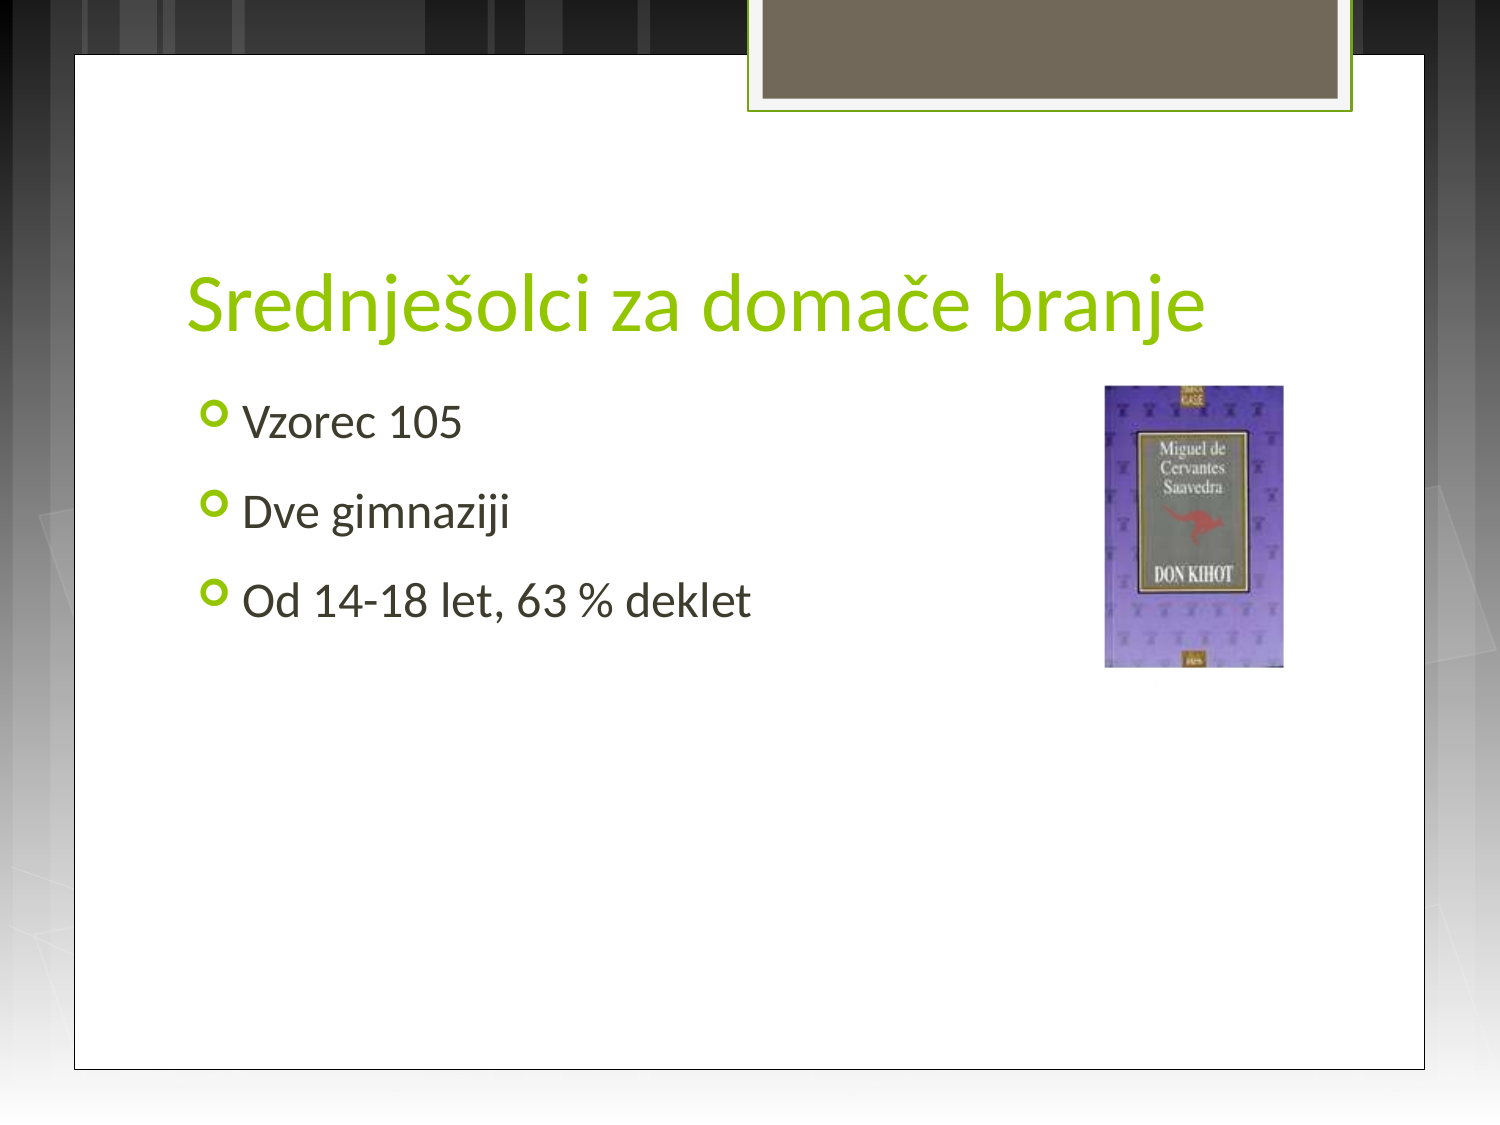

# Srednješolci za domače branje
Vzorec 105
Dve gimnaziji
Od 14-18 let, 63 % deklet